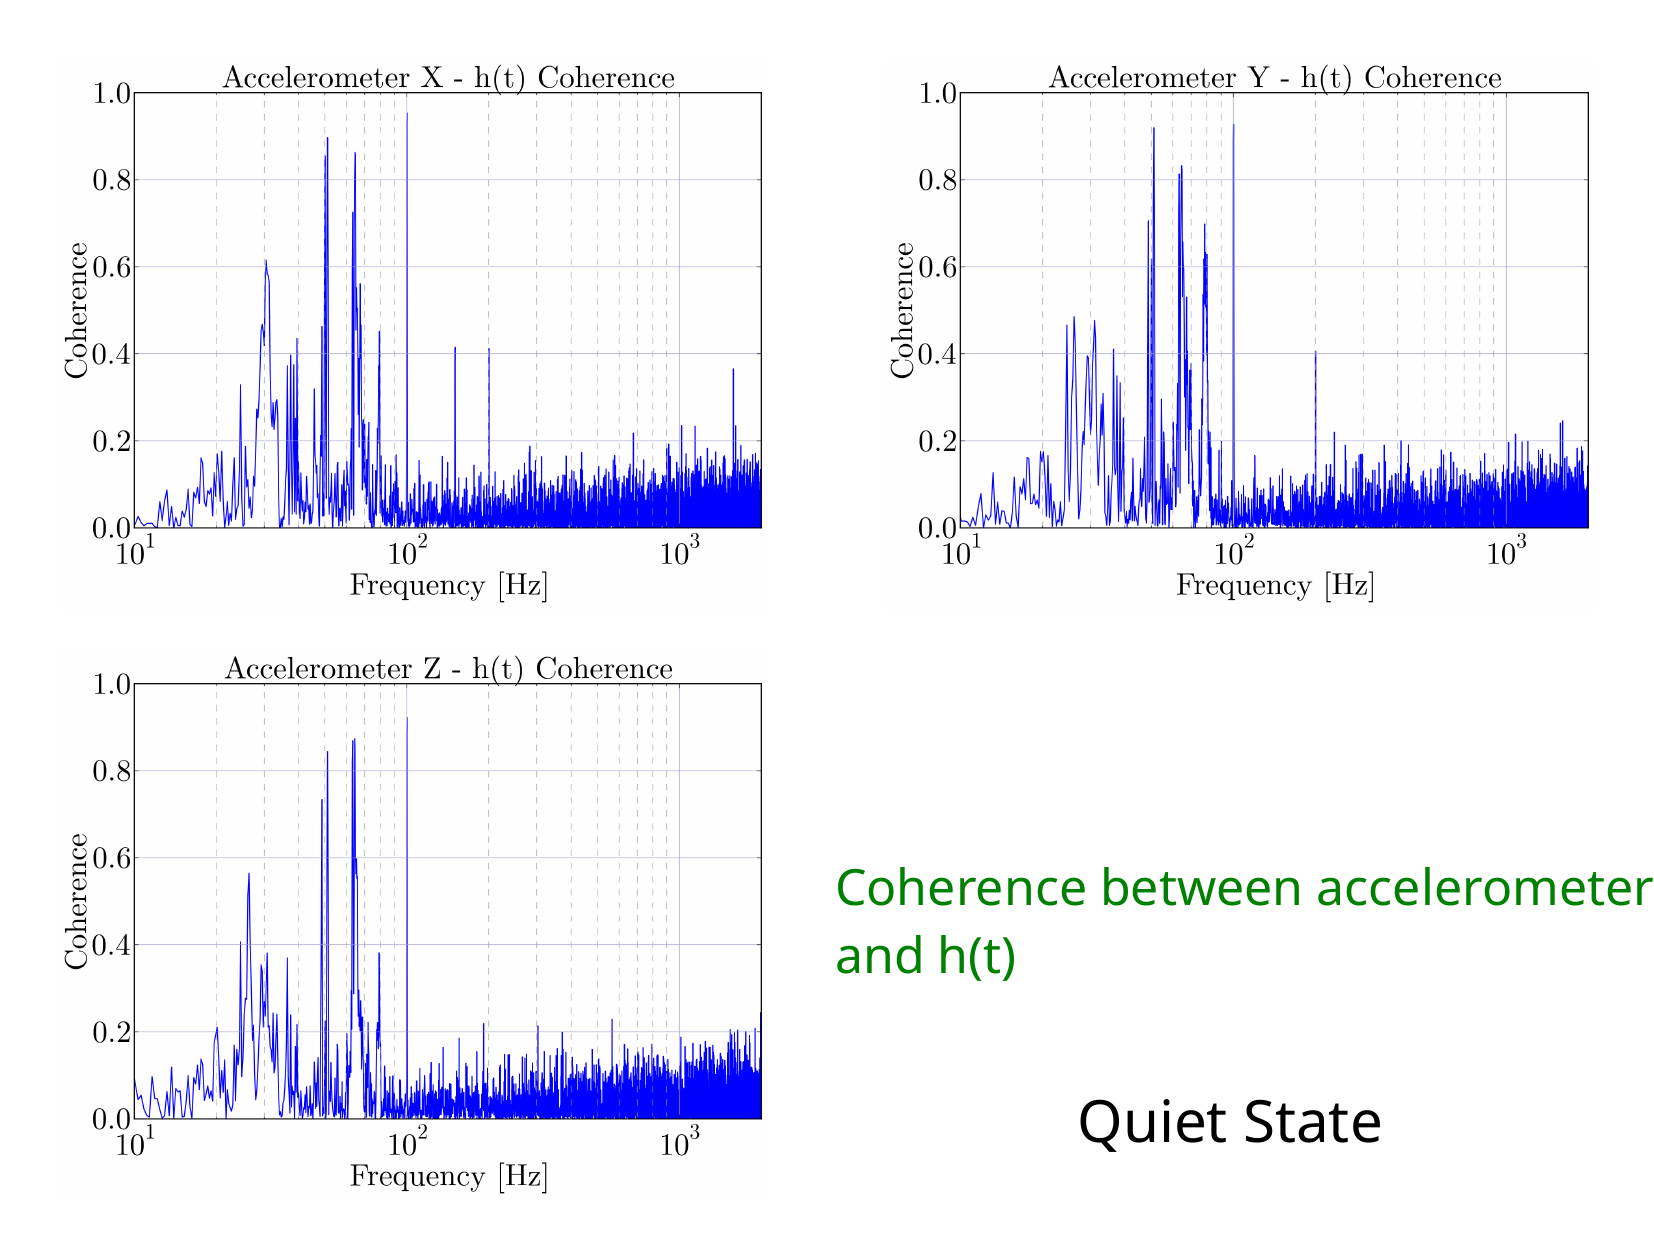

Coherence between accelerometers
and h(t)
Quiet State